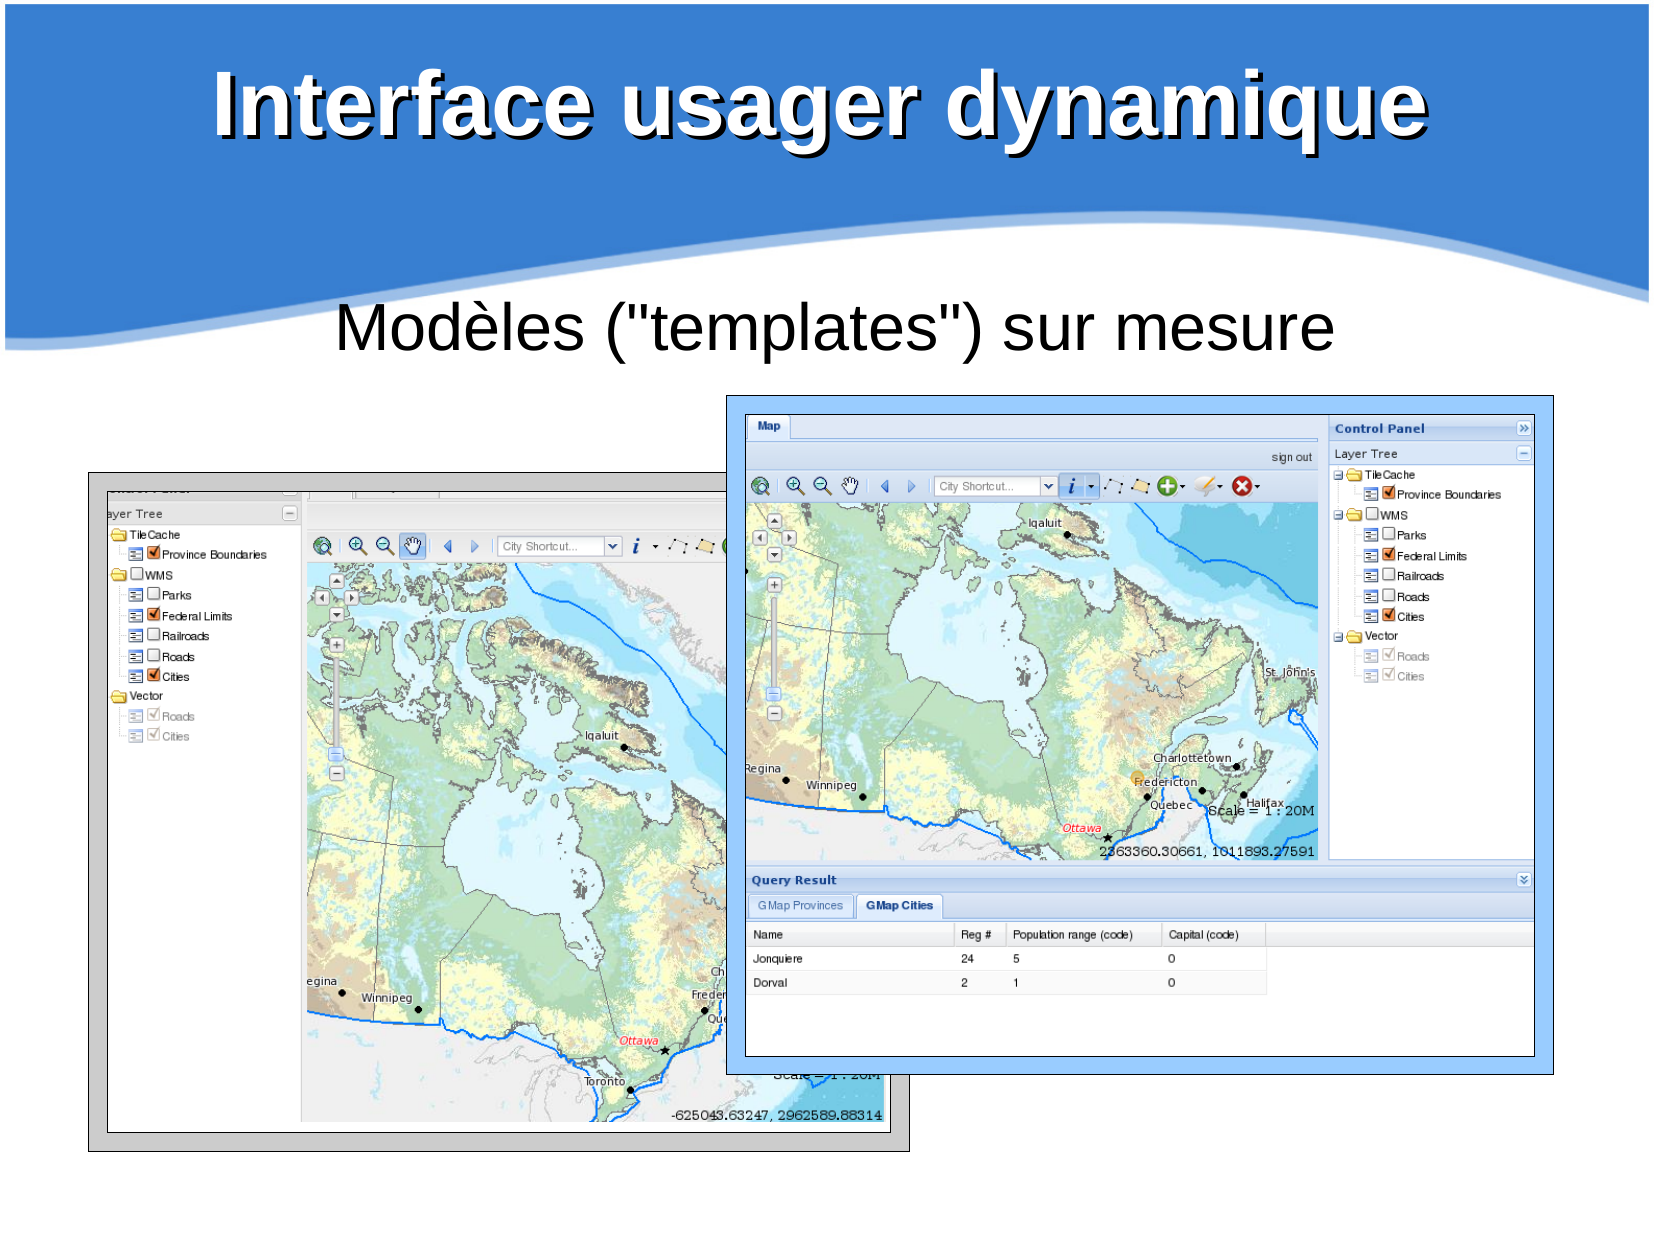

# Interface usager dynamique
Modèles ("templates") sur mesure